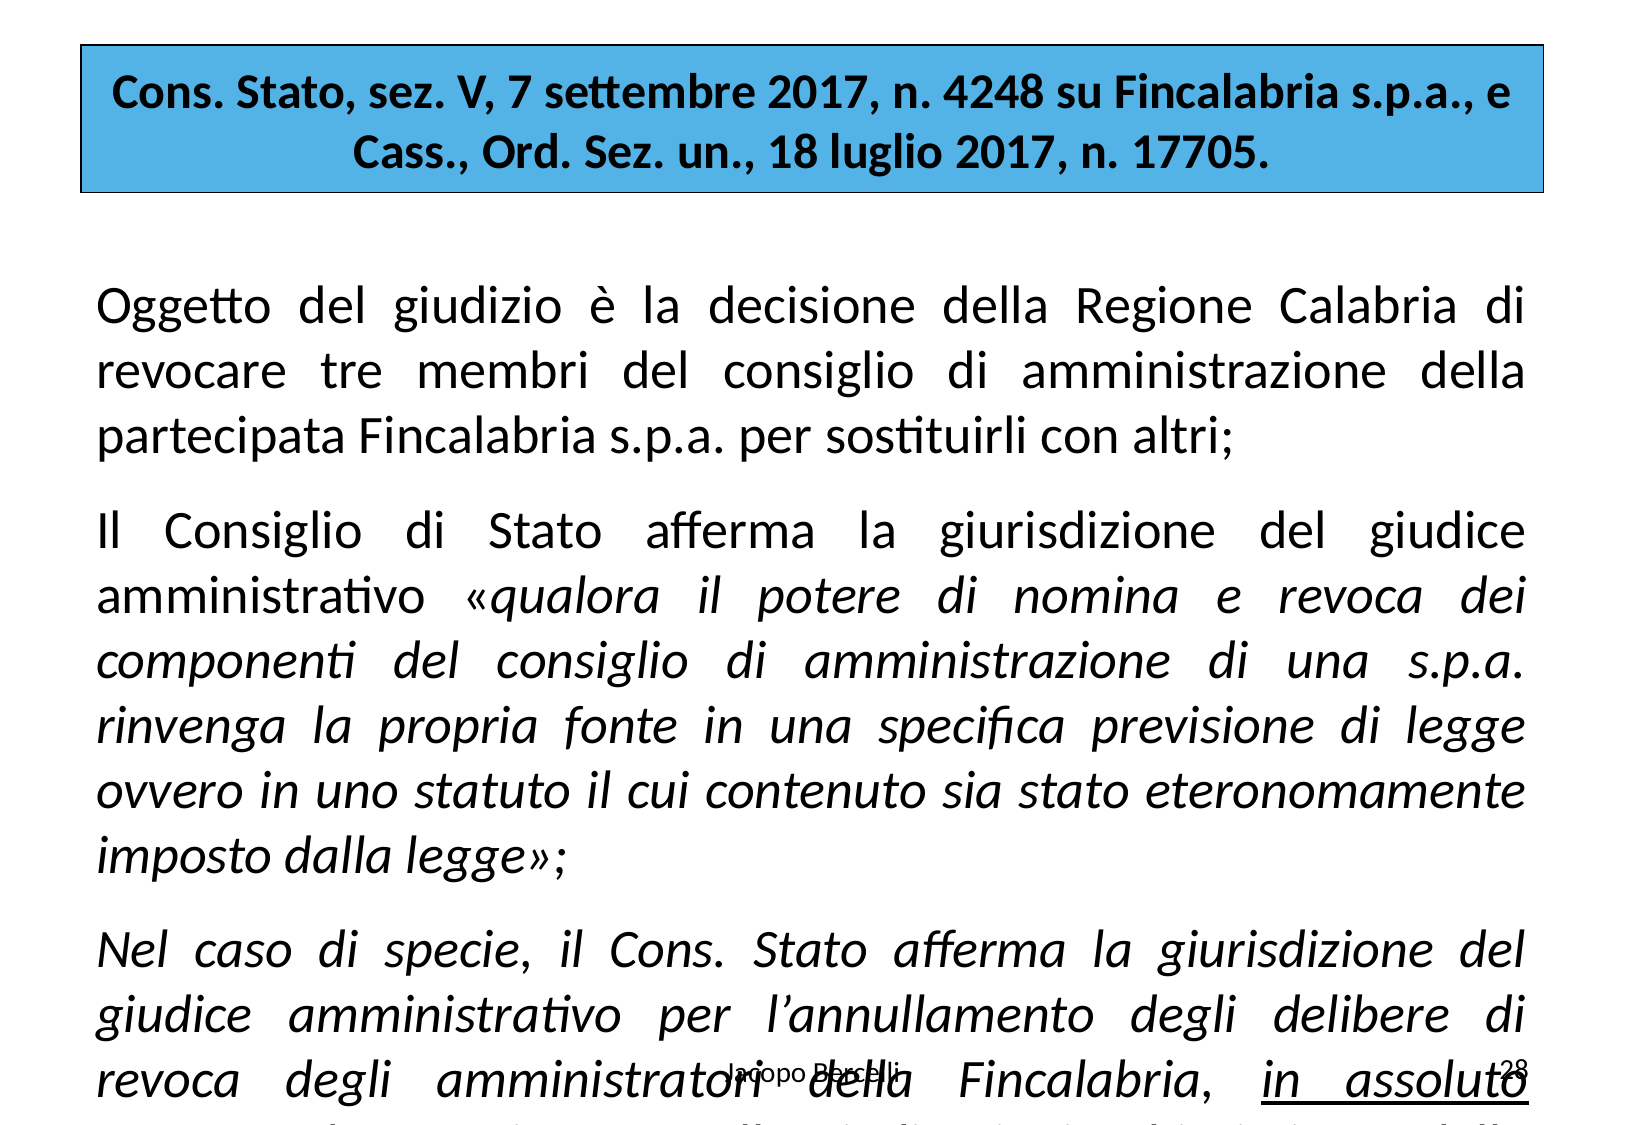

# Cons. Stato, sez. V, 7 settembre 2017, n. 4248 su Fincalabria s.p.a., e Cass., Ord. Sez. un., 18 luglio 2017, n. 17705.
Oggetto del giudizio è la decisione della Regione Calabria di revocare tre membri del consiglio di amministrazione della partecipata Fincalabria s.p.a. per sostituirli con altri;
Il Consiglio di Stato afferma la giurisdizione del giudice amministrativo «qualora il potere di nomina e revoca dei componenti del consiglio di amministrazione di una s.p.a. rinvenga la propria fonte in una specifica previsione di legge ovvero in uno statuto il cui contenuto sia stato eteronomamente imposto dalla legge»;
Nel caso di specie, il Cons. Stato afferma la giurisdizione del giudice amministrativo per l’annullamento degli delibere di revoca degli amministratori della Fincalabria, in assoluto controtendenza rispetto alle indicazioni chiarissime della Cassazione.
Quest’ultima infatti ha ribadito anche con l’Ordinanza, s.u., 18 luglio 2017, n. 17705 che il provv. Di revoca dell’amministratore deve essere impugnato davanti al giudice ordinario
Jacopo Bercelli